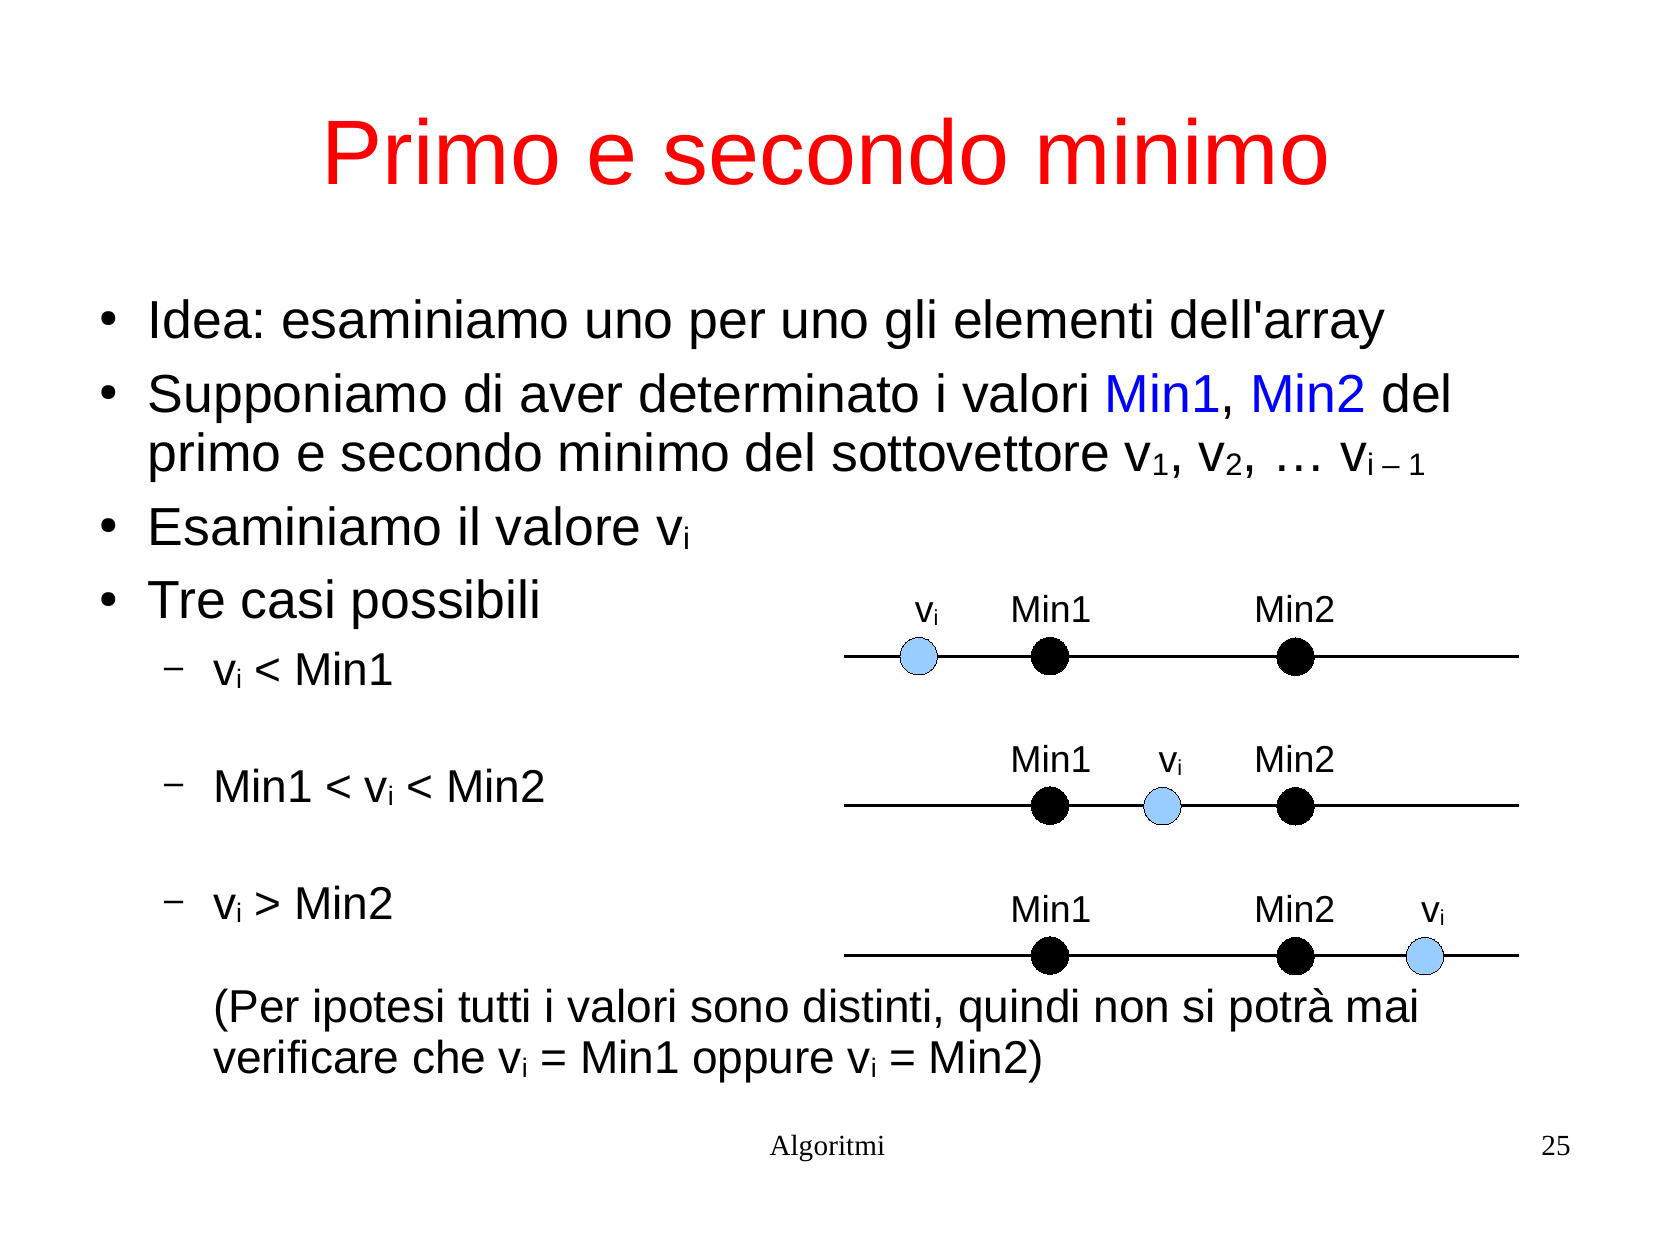

# Primo e secondo minimo
Idea: esaminiamo uno per uno gli elementi dell'array
Supponiamo di aver determinato i valori Min1, Min2 del primo e secondo minimo del sottovettore v1, v2, … vi – 1
Esaminiamo il valore vi
Tre casi possibili
vi < Min1
Min1 < vi < Min2
vi > Min2
(Per ipotesi tutti i valori sono distinti, quindi non si potrà mai verificare che vi = Min1 oppure vi = Min2)
vi
Min1
Min2
Min1
Min2
vi
Min1
Min2
vi
Algoritmi
25